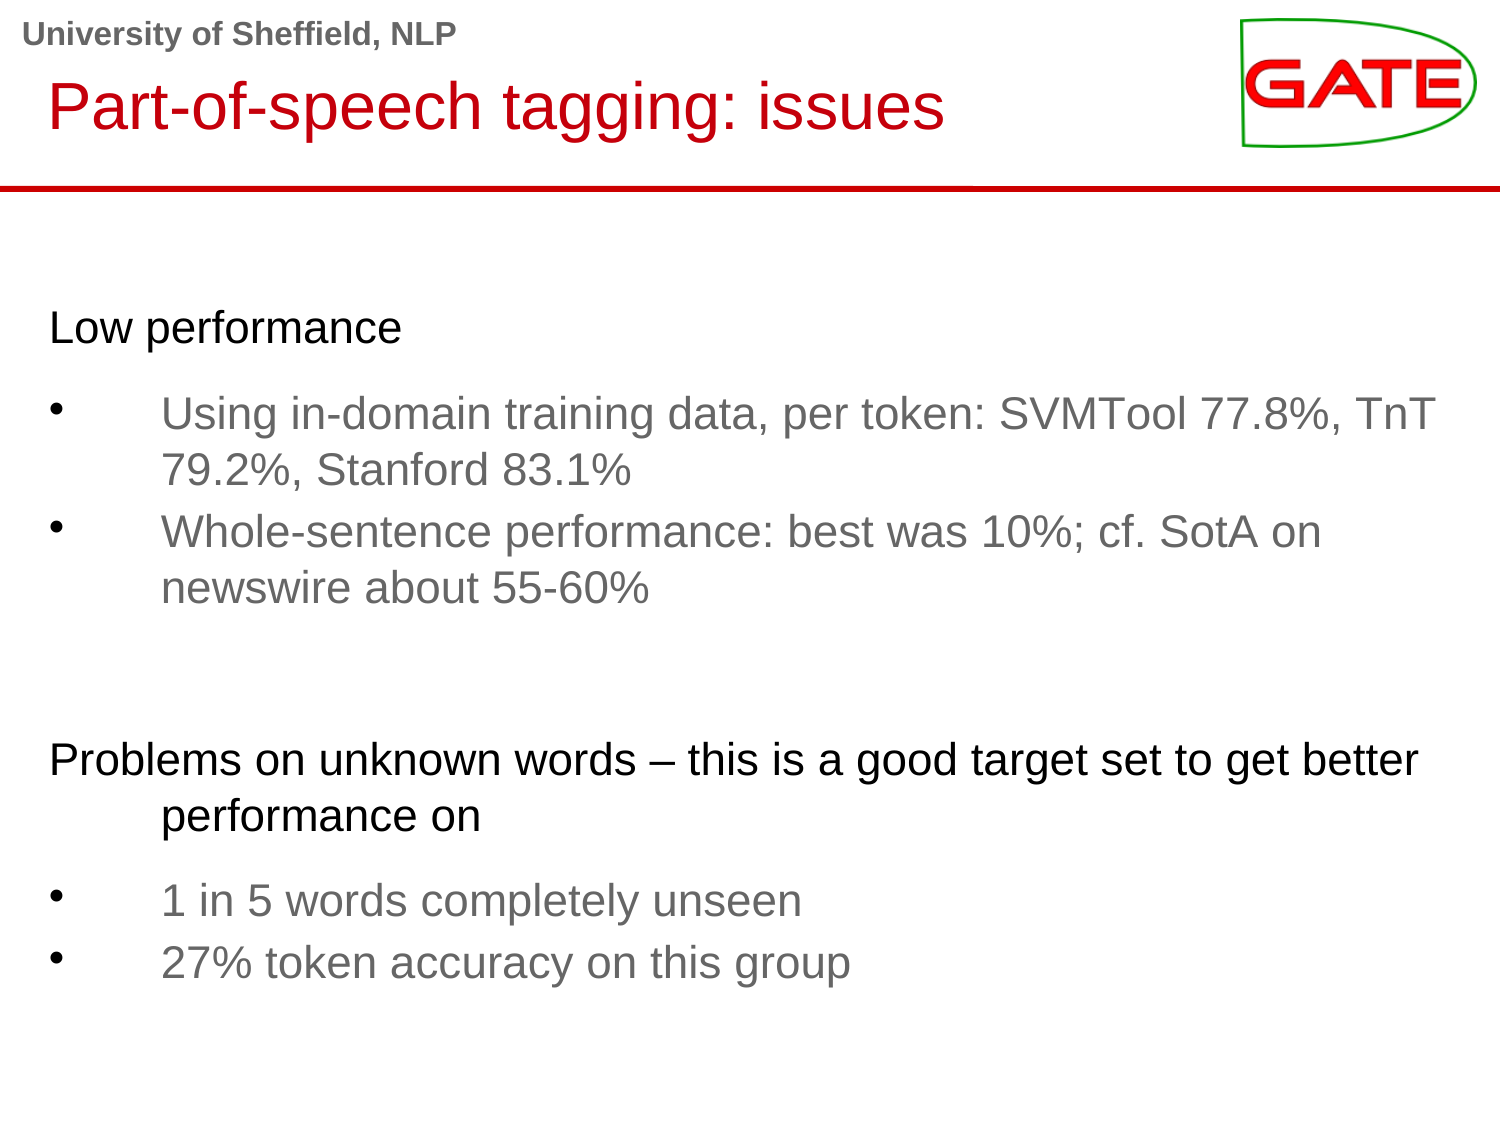

Part-of-speech tagging: issues
Low performance
Using in-domain training data, per token: SVMTool 77.8%, TnT 79.2%, Stanford 83.1%
Whole-sentence performance: best was 10%; cf. SotA on newswire about 55-60%
Problems on unknown words – this is a good target set to get better performance on
1 in 5 words completely unseen
27% token accuracy on this group